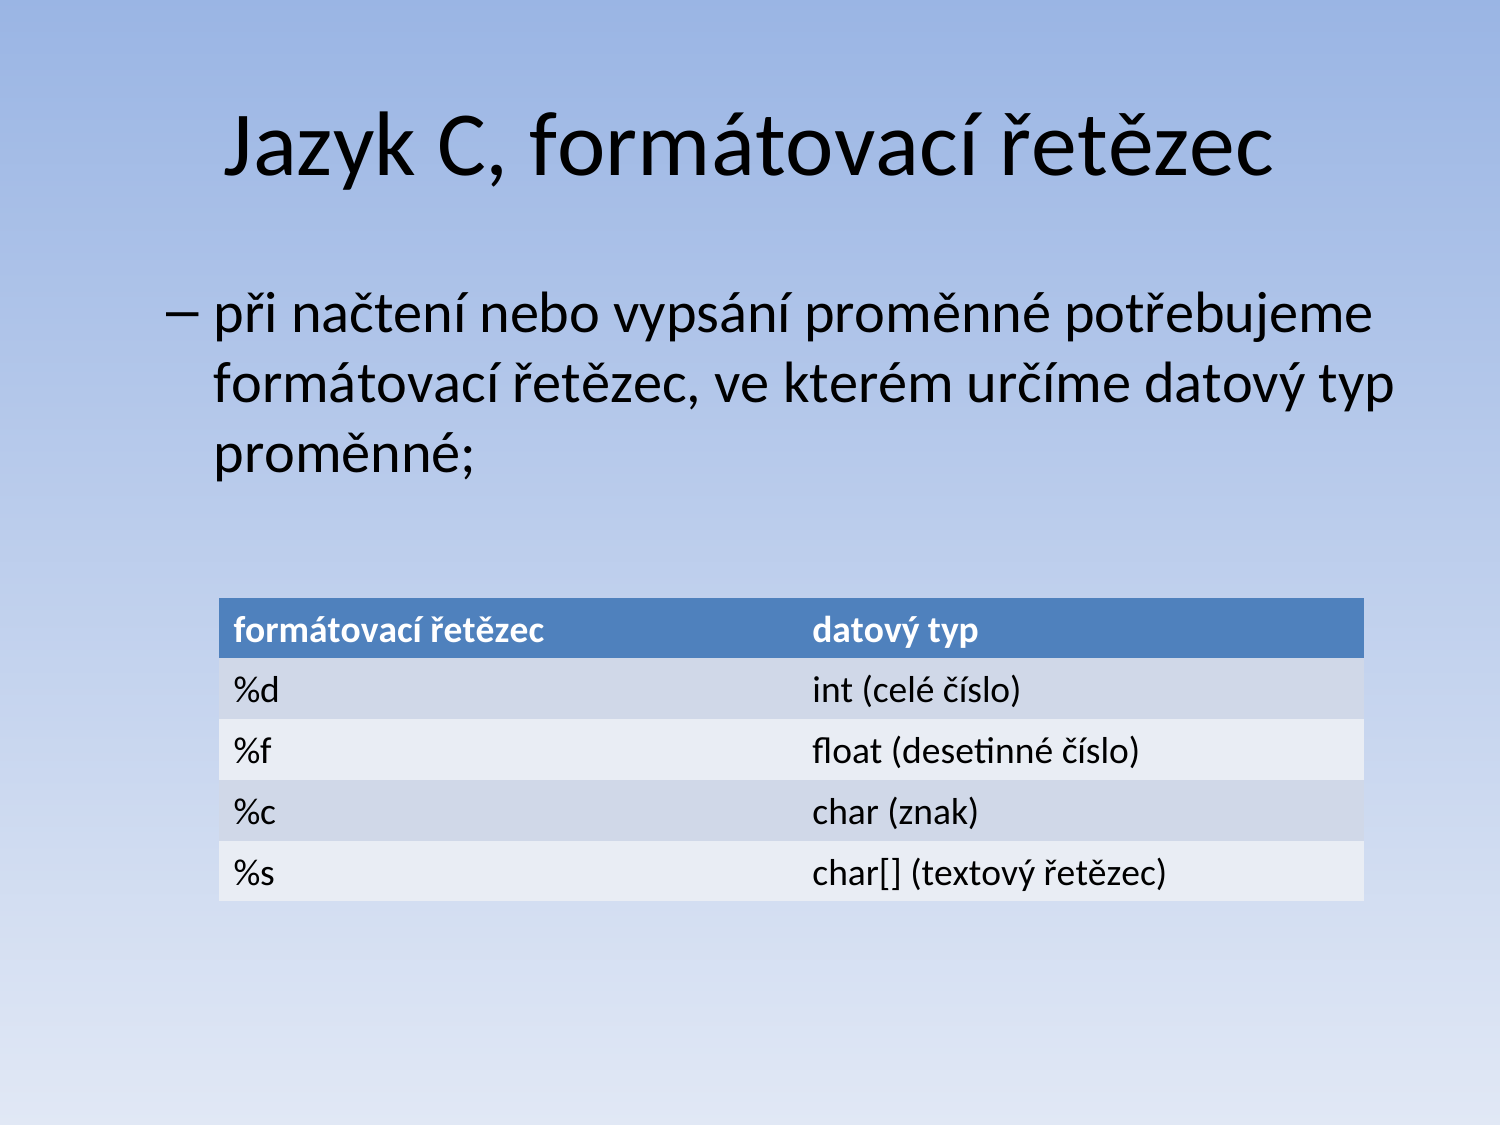

# Jazyk C, formátovací řetězec
při načtení nebo vypsání proměnné potřebujeme formátovací řetězec, ve kterém určíme datový typ proměnné;
| formátovací řetězec | datový typ |
| --- | --- |
| %d | int (celé číslo) |
| %f | float (desetinné číslo) |
| %c | char (znak) |
| %s | char[] (textový řetězec) |